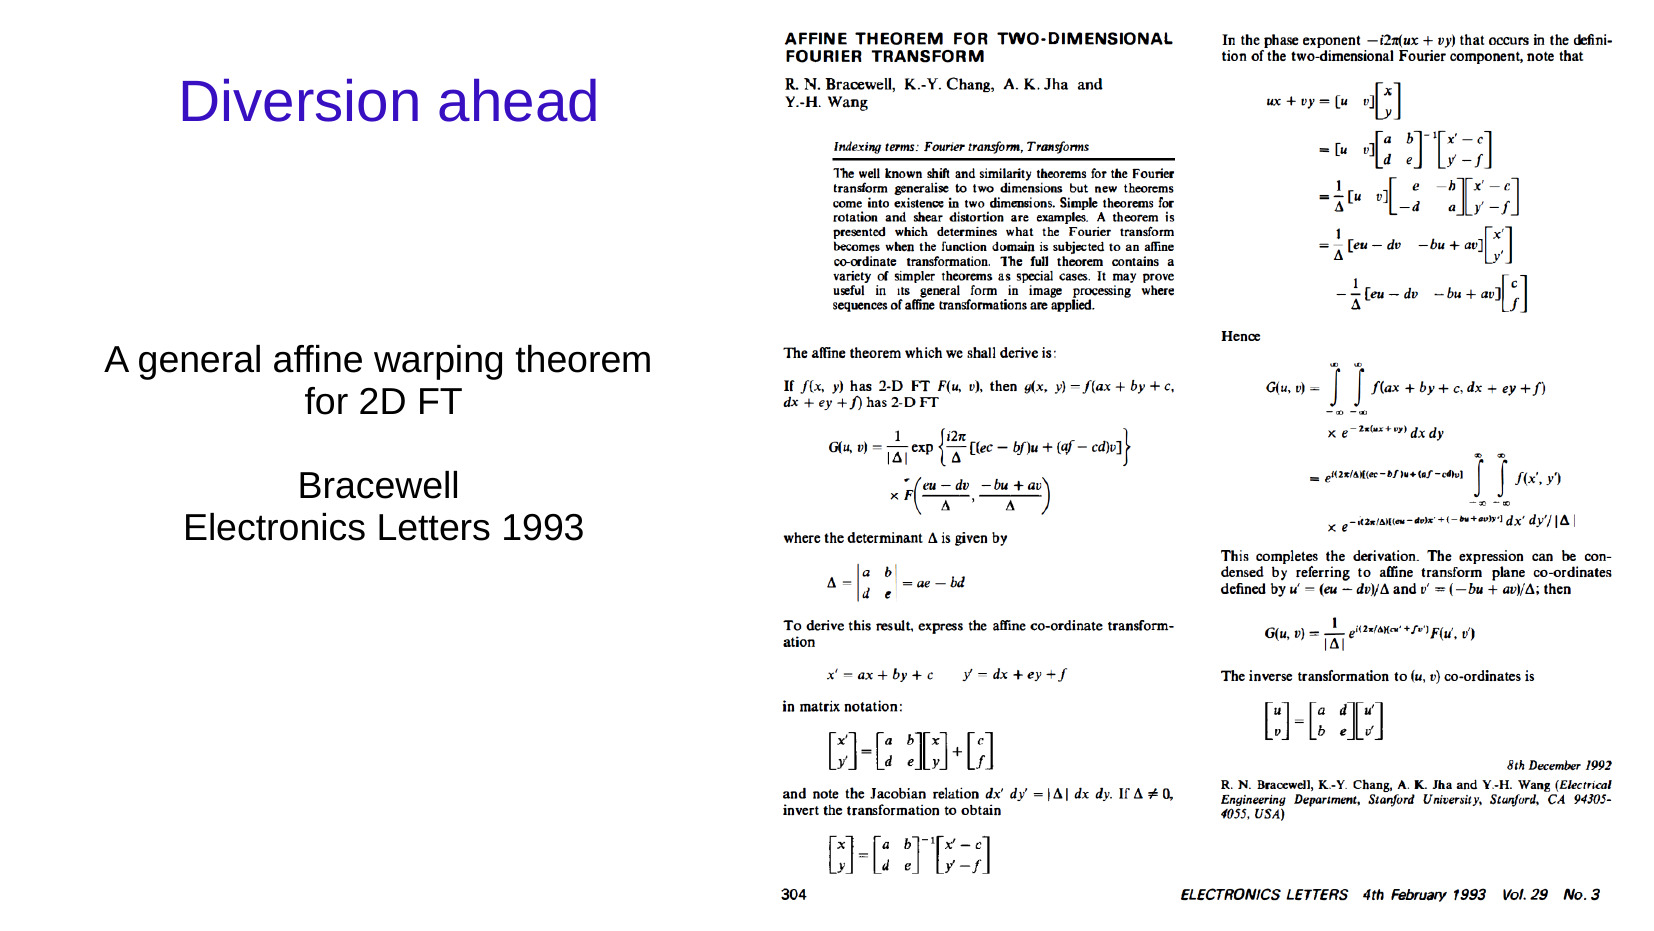

# Diversion ahead
A general affine warping theorem
for 2D FT
Bracewell
Electronics Letters 1993
9